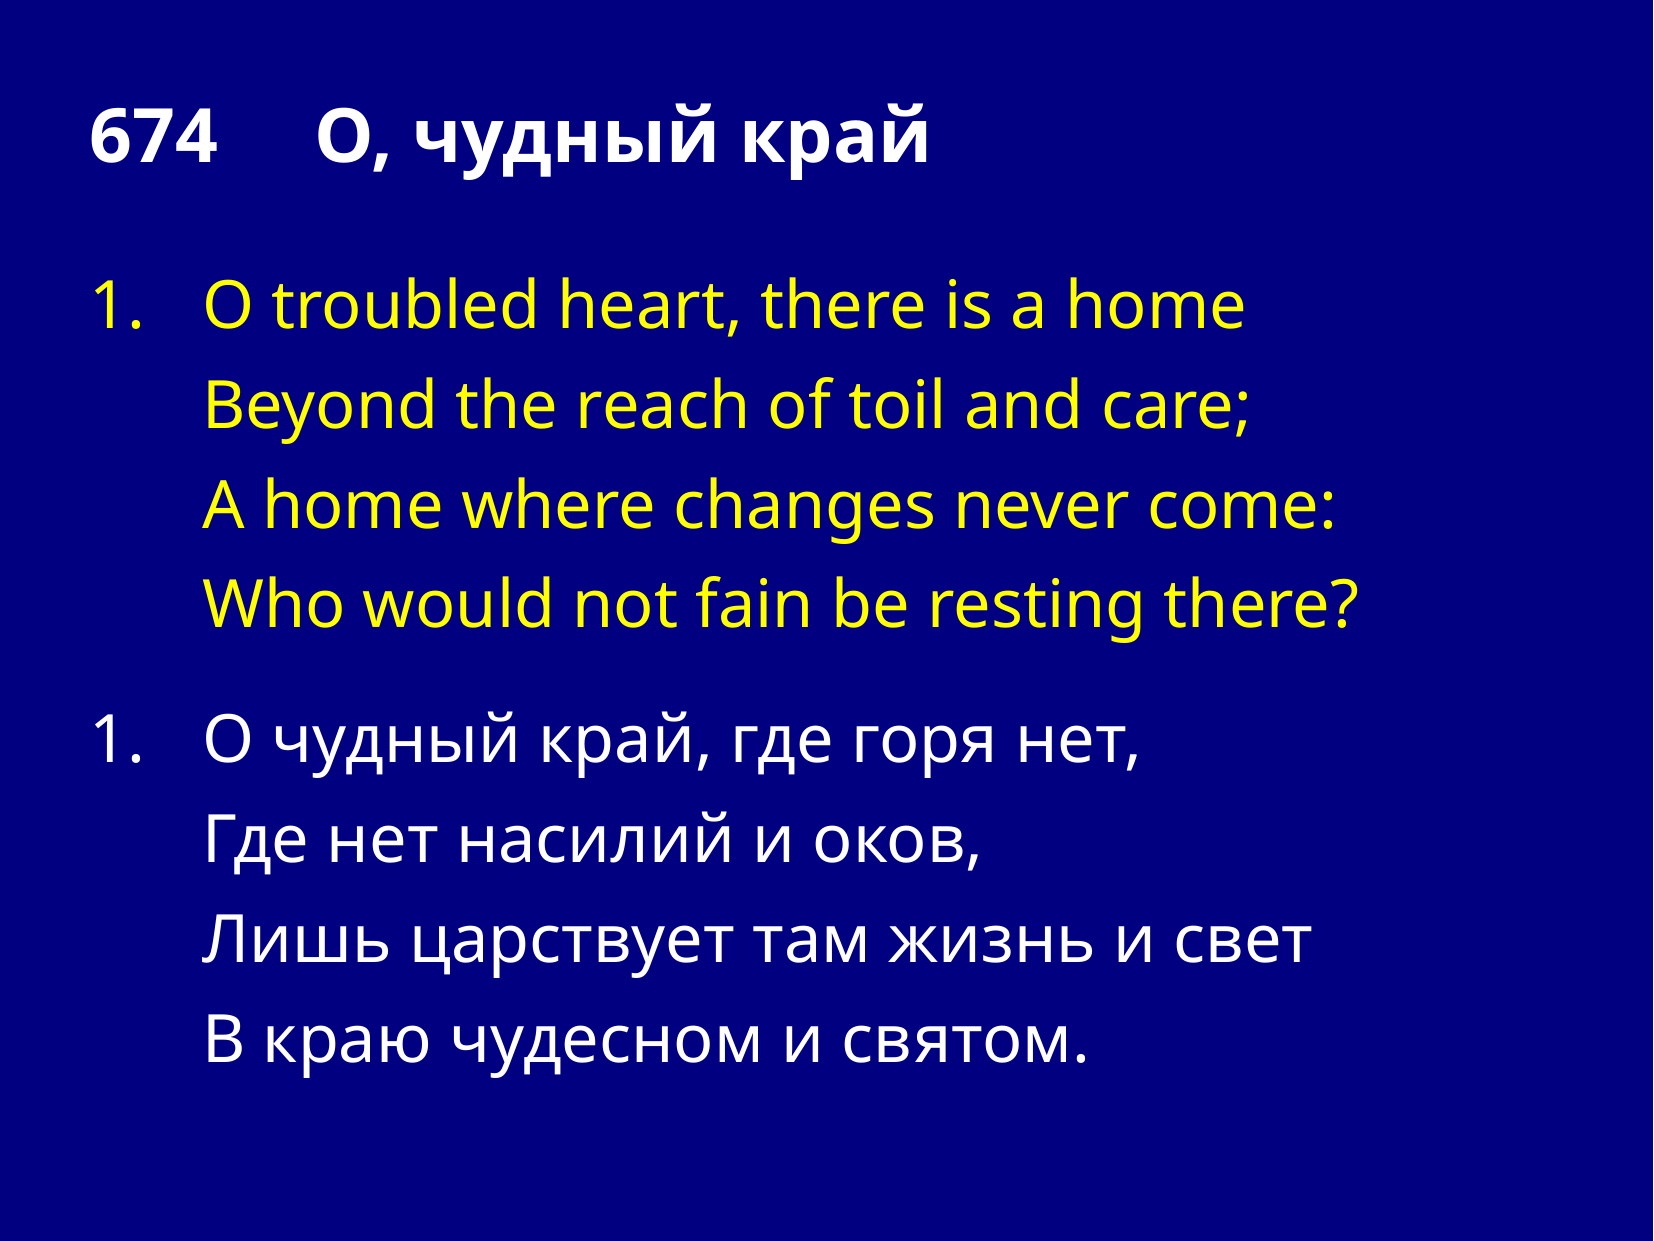

674	О, чудный край
1.	O troubled heart, there is a home
	Beyond the reach of toil and care;
	A home where changes never come:
	Who would not fain be resting there?
1.	О чудный край, где горя нет,
	Где нет насилий и оков,
	Лишь царствует там жизнь и свет
	В краю чудесном и святом.